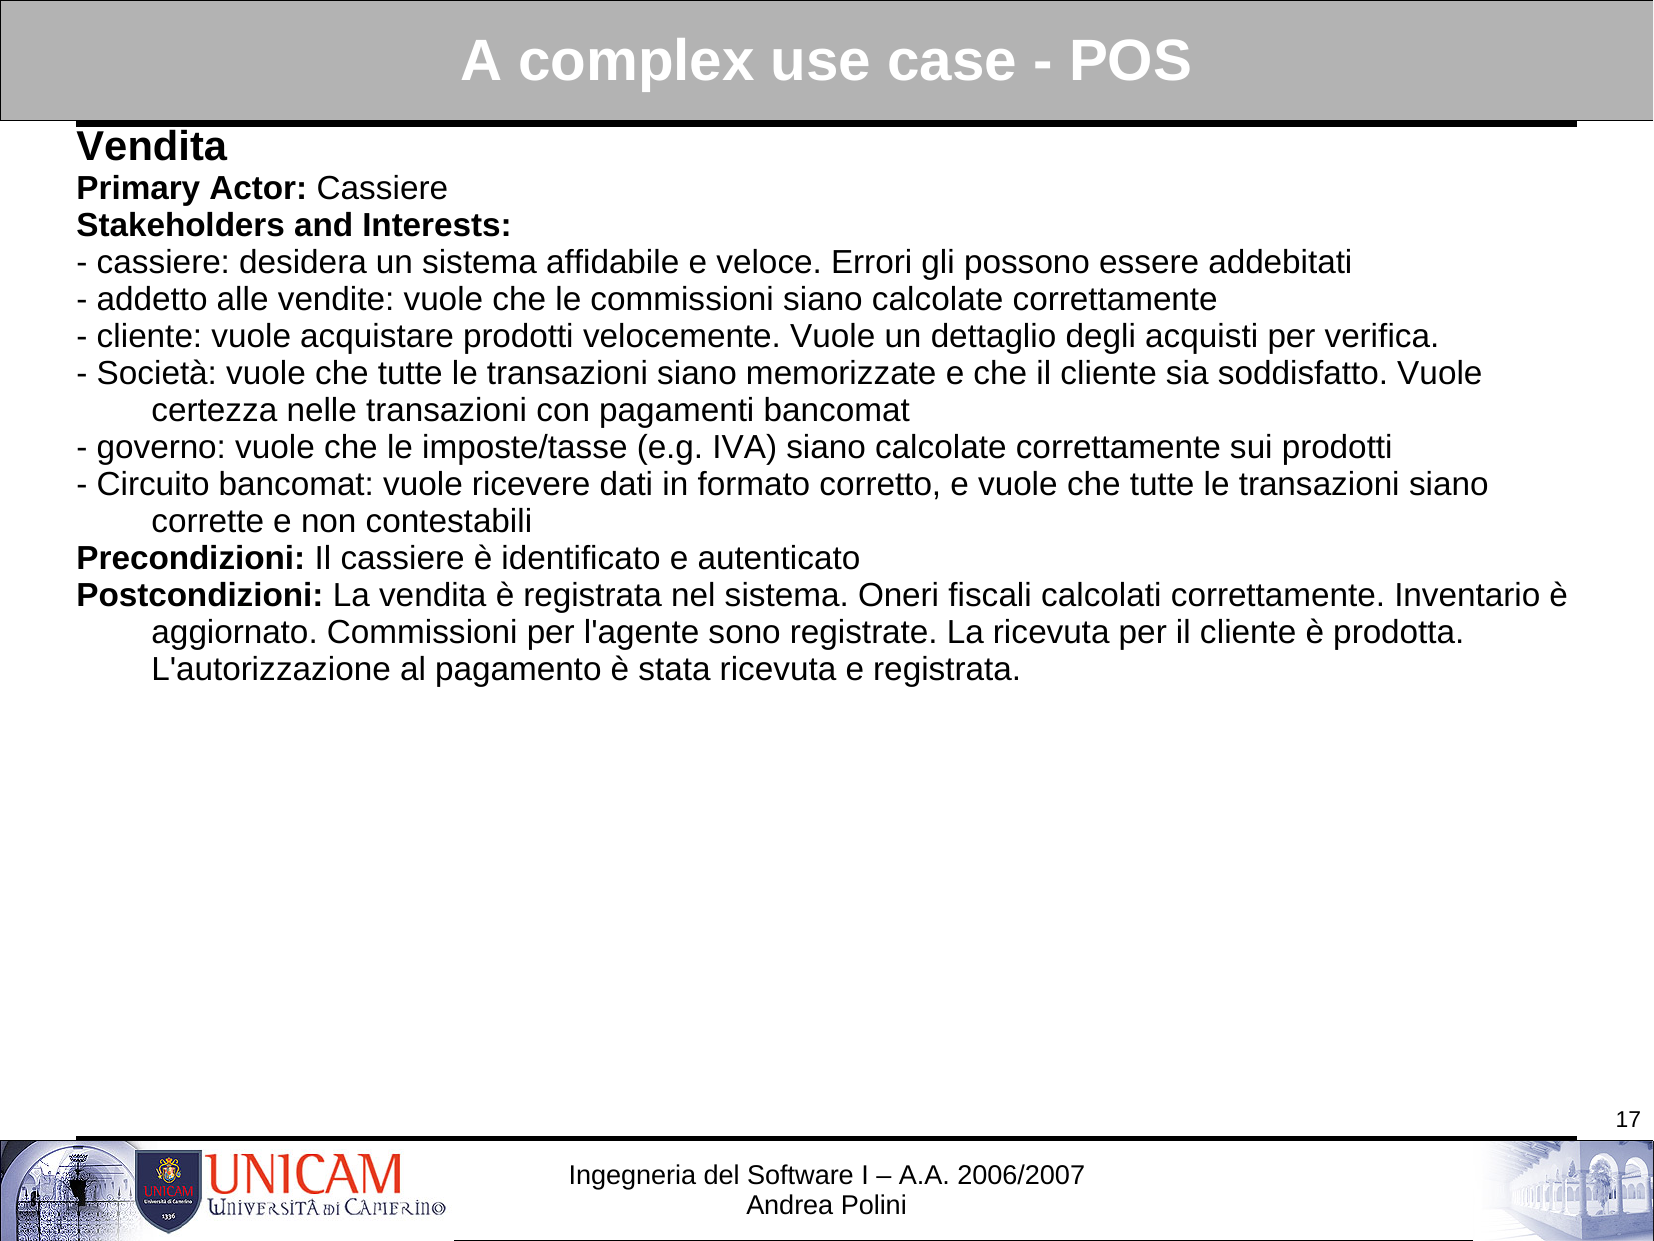

# A complex use case - POS
Vendita
Primary Actor: Cassiere
Stakeholders and Interests:
- cassiere: desidera un sistema affidabile e veloce. Errori gli possono essere addebitati
- addetto alle vendite: vuole che le commissioni siano calcolate correttamente
- cliente: vuole acquistare prodotti velocemente. Vuole un dettaglio degli acquisti per verifica.
- Società: vuole che tutte le transazioni siano memorizzate e che il cliente sia soddisfatto. Vuole certezza nelle transazioni con pagamenti bancomat
- governo: vuole che le imposte/tasse (e.g. IVA) siano calcolate correttamente sui prodotti
- Circuito bancomat: vuole ricevere dati in formato corretto, e vuole che tutte le transazioni siano corrette e non contestabili
Precondizioni: Il cassiere è identificato e autenticato
Postcondizioni: La vendita è registrata nel sistema. Oneri fiscali calcolati correttamente. Inventario è aggiornato. Commissioni per l'agente sono registrate. La ricevuta per il cliente è prodotta. L'autorizzazione al pagamento è stata ricevuta e registrata.
17